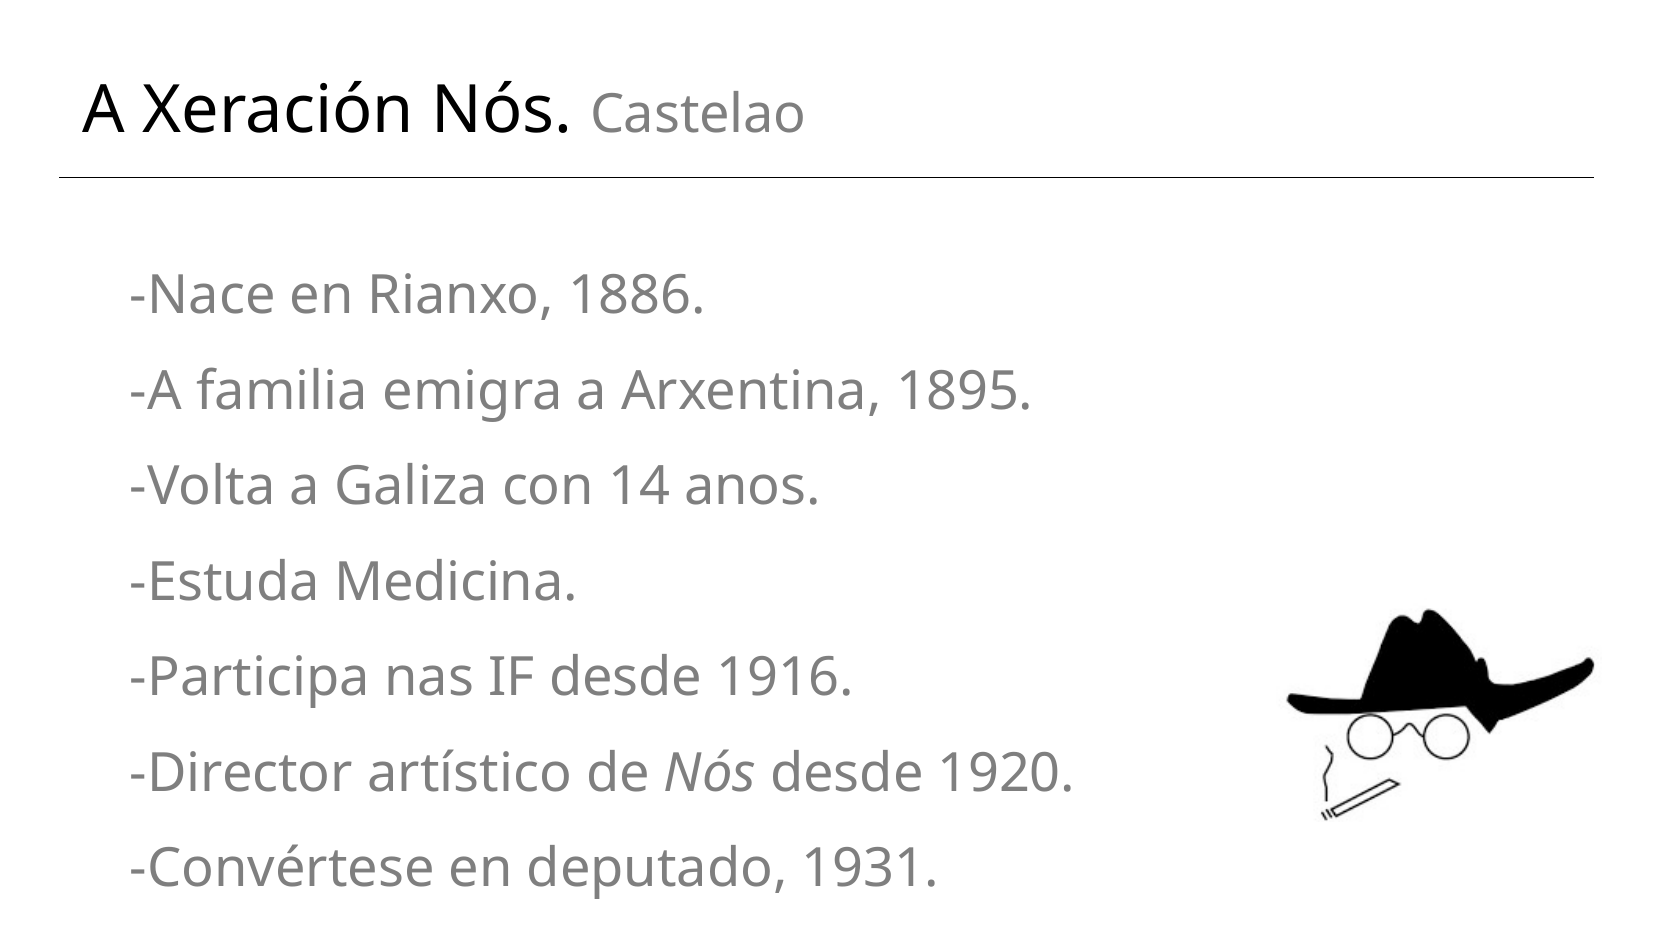

# A Xeración Nós. Castelao
-Nace en Rianxo, 1886.
-A familia emigra a Arxentina, 1895.
-Volta a Galiza con 14 anos.
-Estuda Medicina.
-Participa nas IF desde 1916.
-Director artístico de Nós desde 1920.
-Convértese en deputado, 1931.